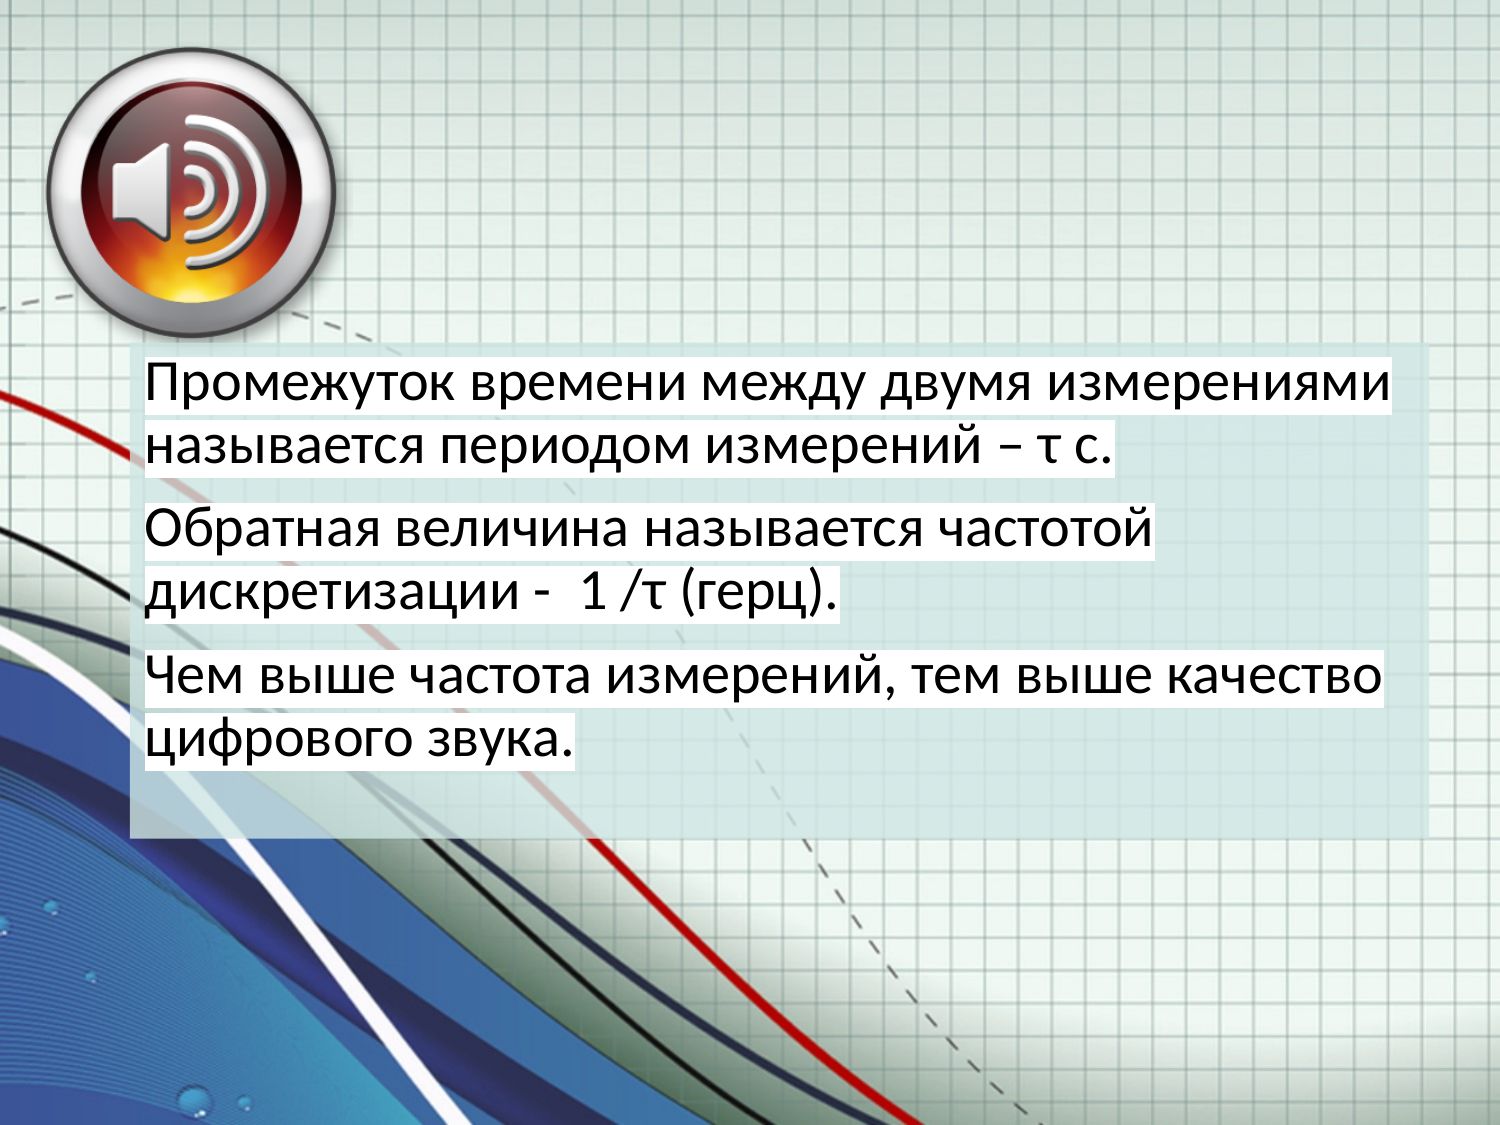

# Промежуток времени между двумя измерениями называется периодом измерений – τ c.
Обратная величина называется частотой дискретизации - 1 /τ (герц).
Чем выше частота измерений, тем выше качество цифрового звука.